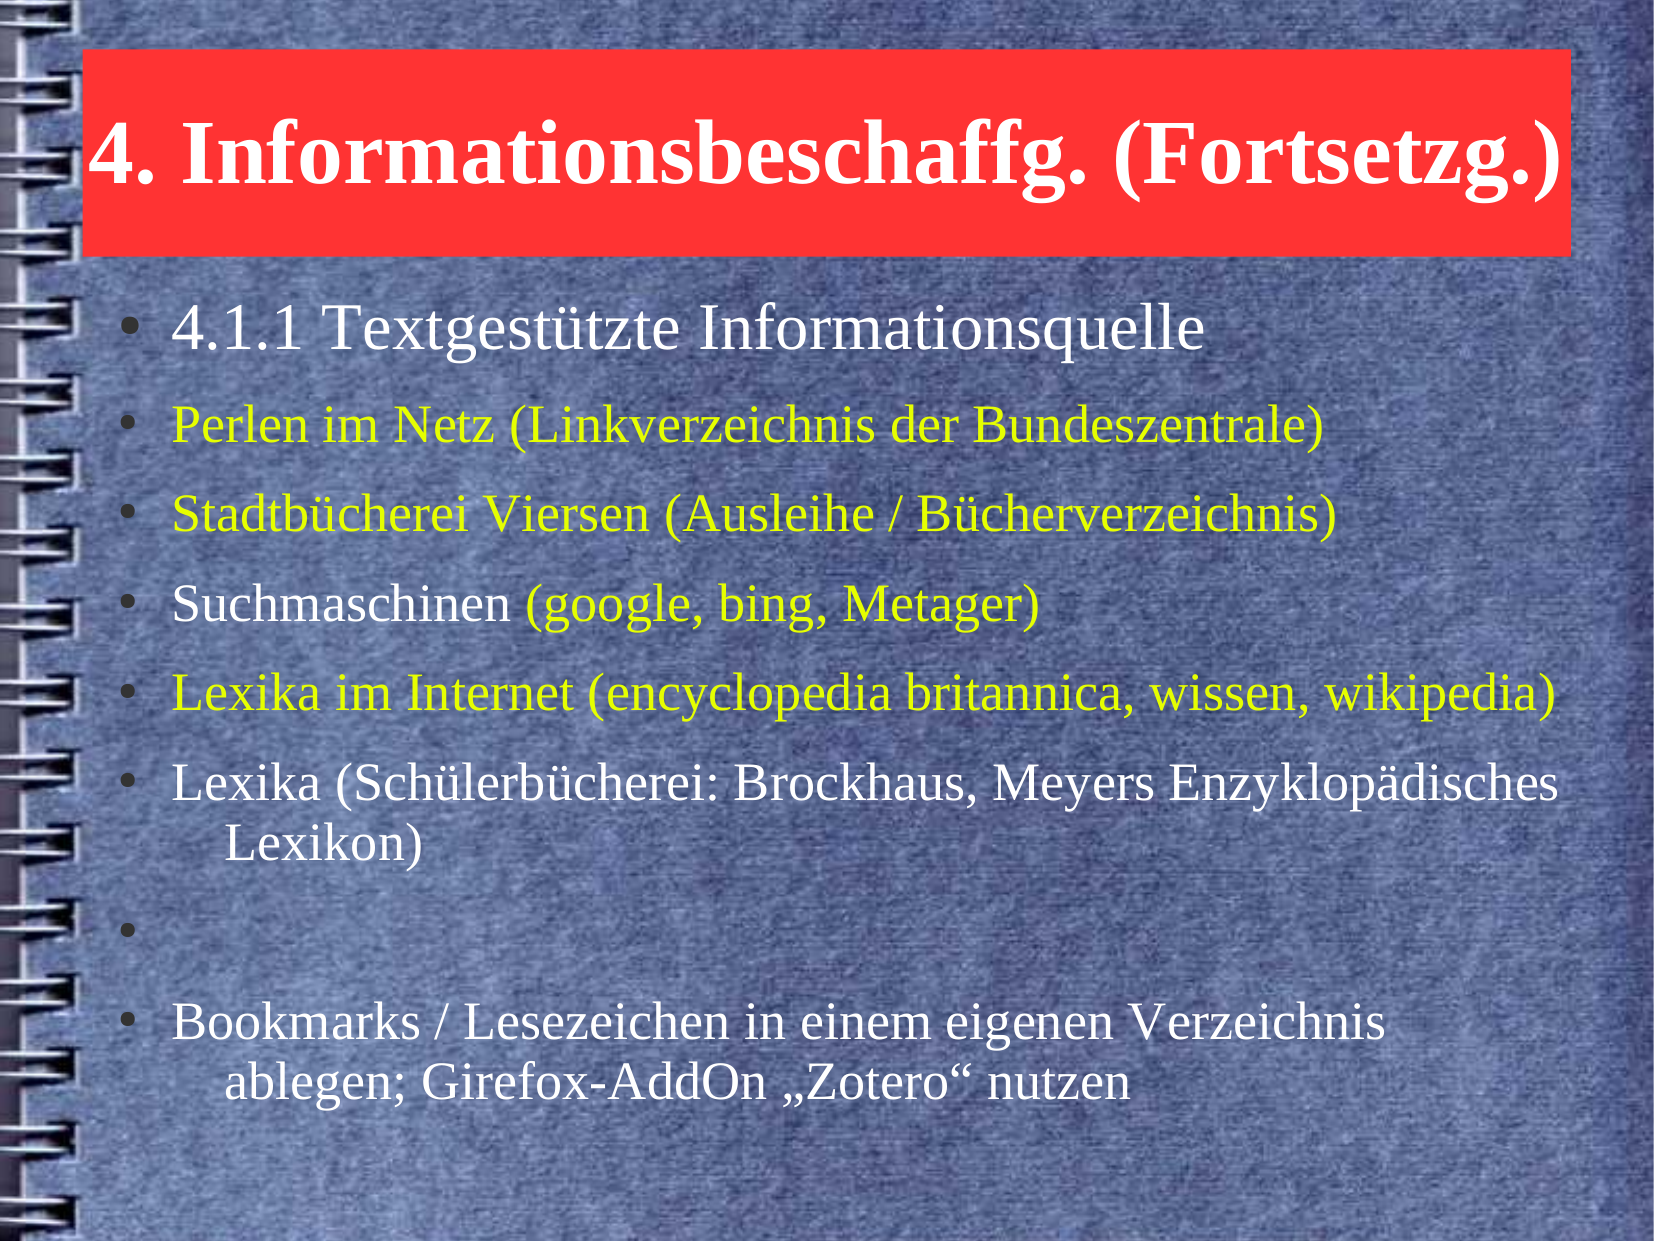

# 4. Informationsbeschaffg. (Fortsetzg.)
4.1.1 Textgestützte Informationsquelle
Perlen im Netz (Linkverzeichnis der Bundeszentrale)
Stadtbücherei Viersen (Ausleihe / Bücherverzeichnis)
Suchmaschinen (google, bing, Metager)
Lexika im Internet (encyclopedia britannica, wissen, wikipedia)
Lexika (Schülerbücherei: Brockhaus, Meyers Enzyklopädisches Lexikon)
Bookmarks / Lesezeichen in einem eigenen Verzeichnis ablegen; Girefox-AddOn „Zotero“ nutzen